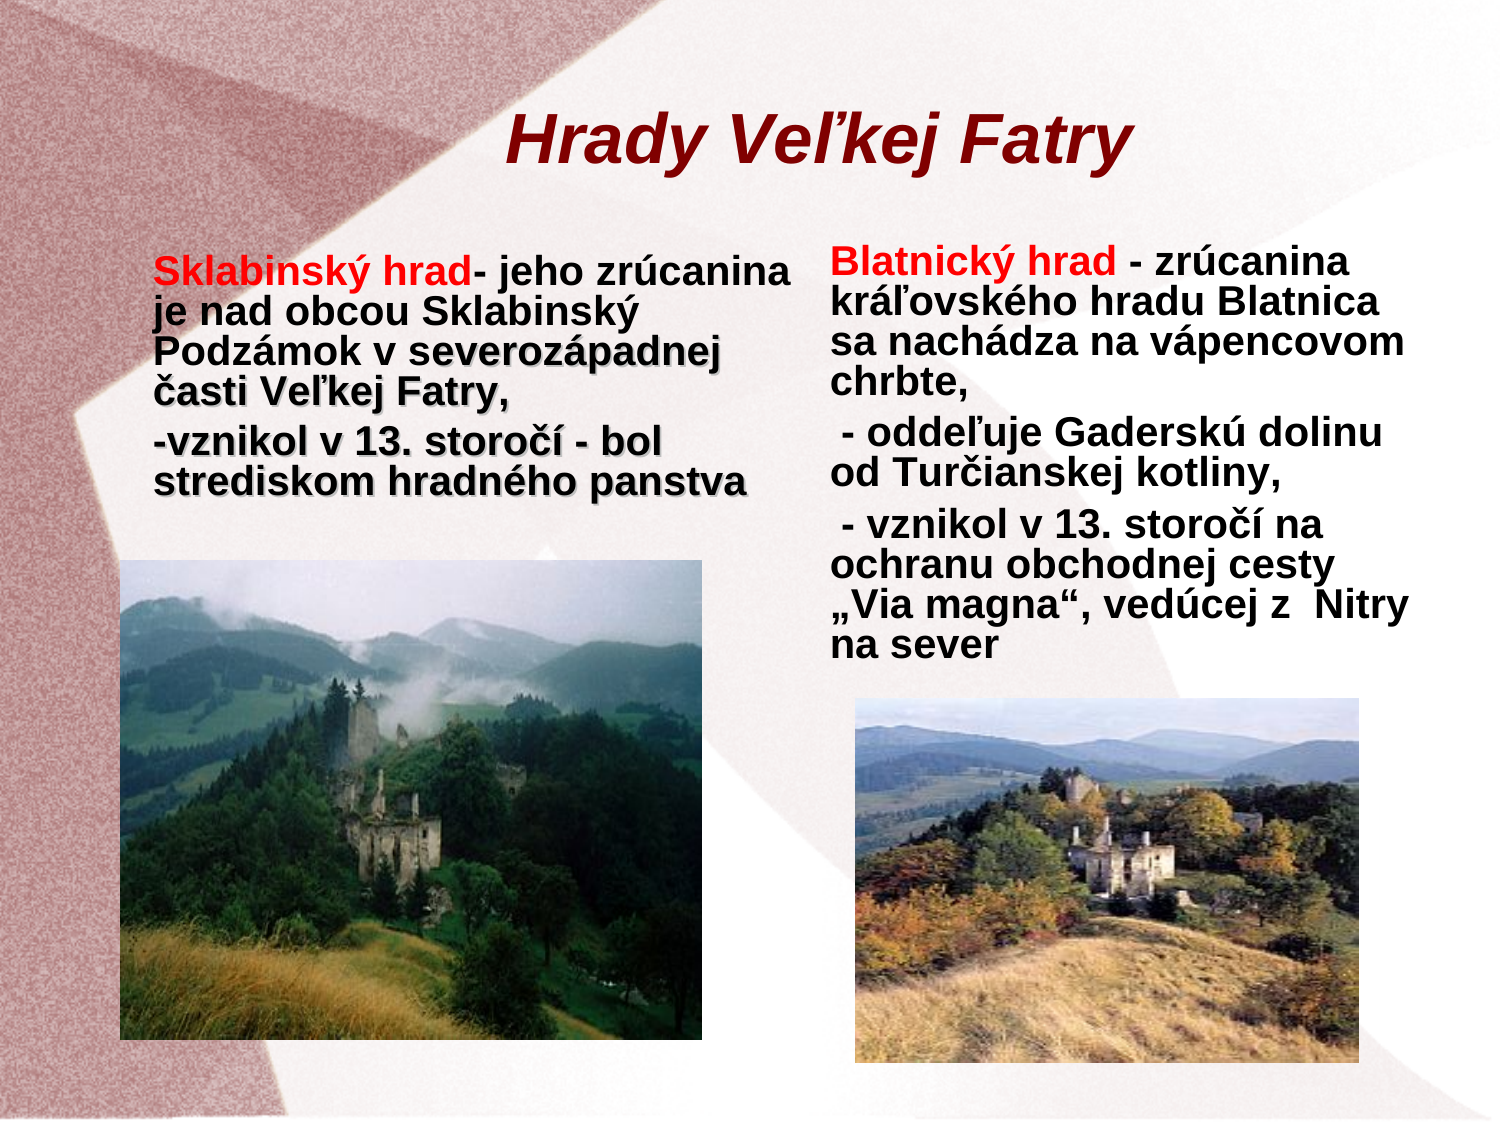

# Hrady Veľkej Fatry
Blatnický hrad - zrúcanina kráľovského hradu Blatnica sa nachádza na vápencovom chrbte,
 - oddeľuje Gaderskú dolinu od Turčianskej kotliny,
 - vznikol v 13. storočí na ochranu obchodnej cesty „Via magna“, vedúcej z  Nitry na sever
Sklabinský hrad- jeho zrúcanina je nad obcou Sklabinský Podzámok v severozápadnej časti Veľkej Fatry,
-vznikol v 13. storočí - bol strediskom hradného panstva